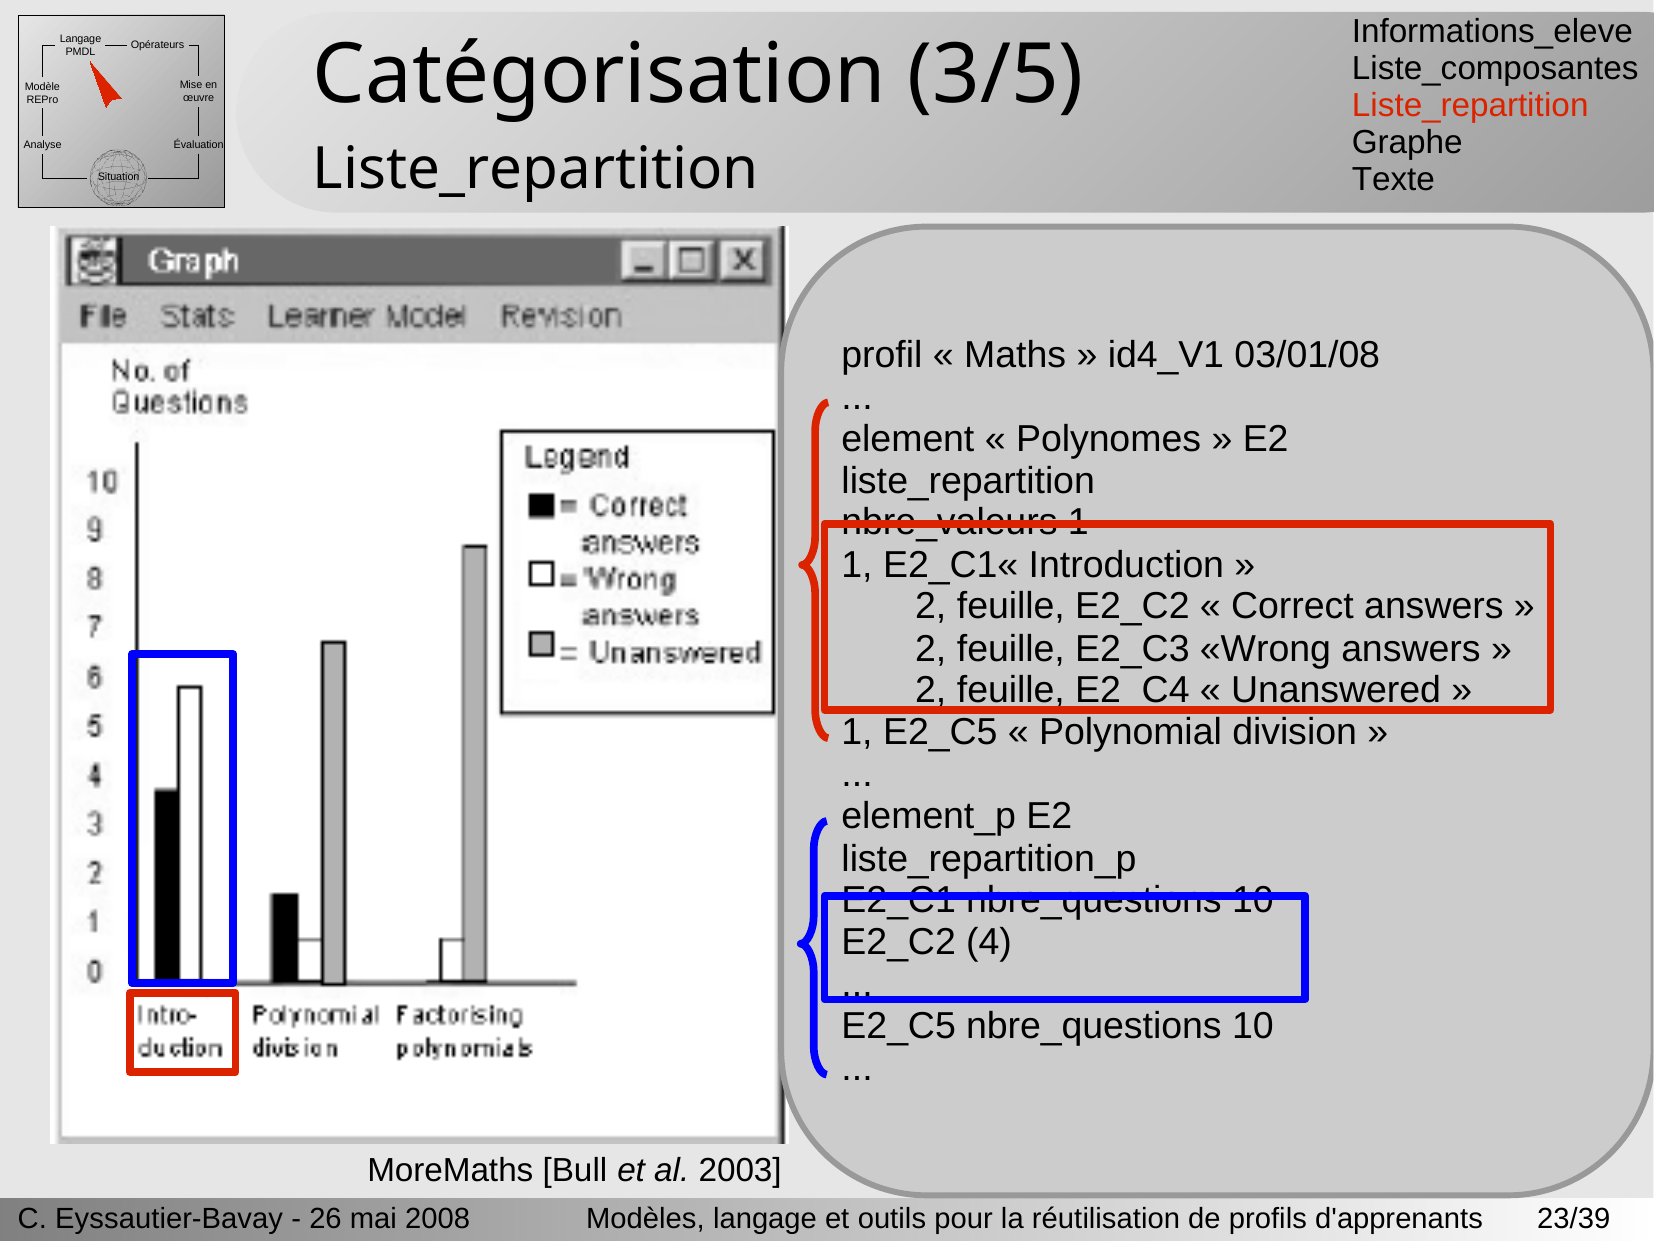

# Catégorisation (3/5) Liste_repartition
 Informations_eleve
 Liste_composantes
 Liste_repartition
 Graphe
 Texte
profil « Maths » id4_V1 03/01/08
...
element « Polynomes » E2
liste_repartition
nbre_valeurs 1
1, E2_C1« Introduction »
	2, feuille, E2_C2 « Correct answers »
	2, feuille, E2_C3 «Wrong answers »
	2, feuille, E2_C4 « Unanswered »
1, E2_C5 « Polynomial division »
...
element_p E2
liste_repartition_p
E2_C1 nbre_questions 10
E2_C2 (4)
...
E2_C5 nbre_questions 10
...
liste de composantes auxquelles sont associées une ou plusieurs valeurs issues de répartition
MoreMaths [Bull et al. 2003]
07 Mars 2008
Modèles, langage et outils pour la réutilisation de profils d'apprenants
23